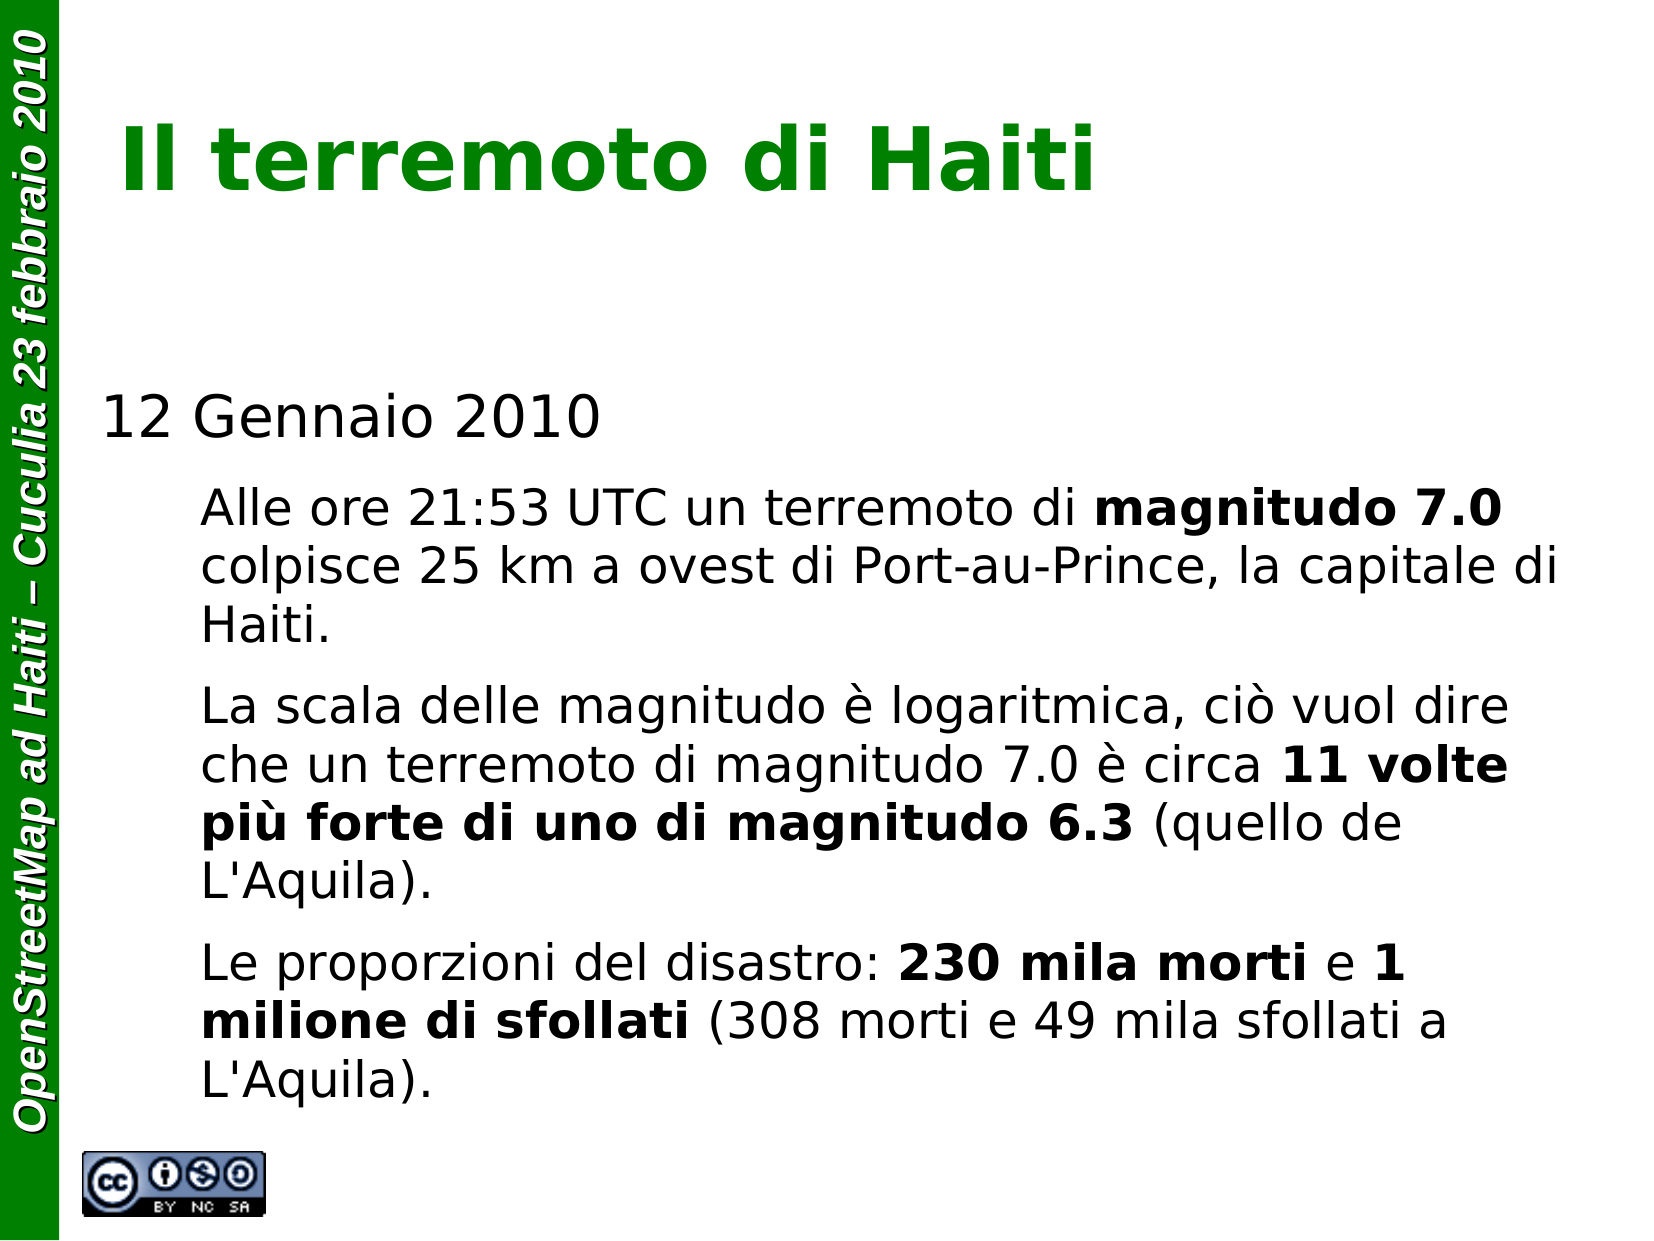

# Il terremoto di Haiti
12 Gennaio 2010
Alle ore 21:53 UTC un terremoto di magnitudo 7.0 colpisce 25 km a ovest di Port-au-Prince, la capitale di Haiti.
La scala delle magnitudo è logaritmica, ciò vuol dire che un terremoto di magnitudo 7.0 è circa 11 volte più forte di uno di magnitudo 6.3 (quello de L'Aquila).
Le proporzioni del disastro: 230 mila morti e 1 milione di sfollati (308 morti e 49 mila sfollati a L'Aquila).